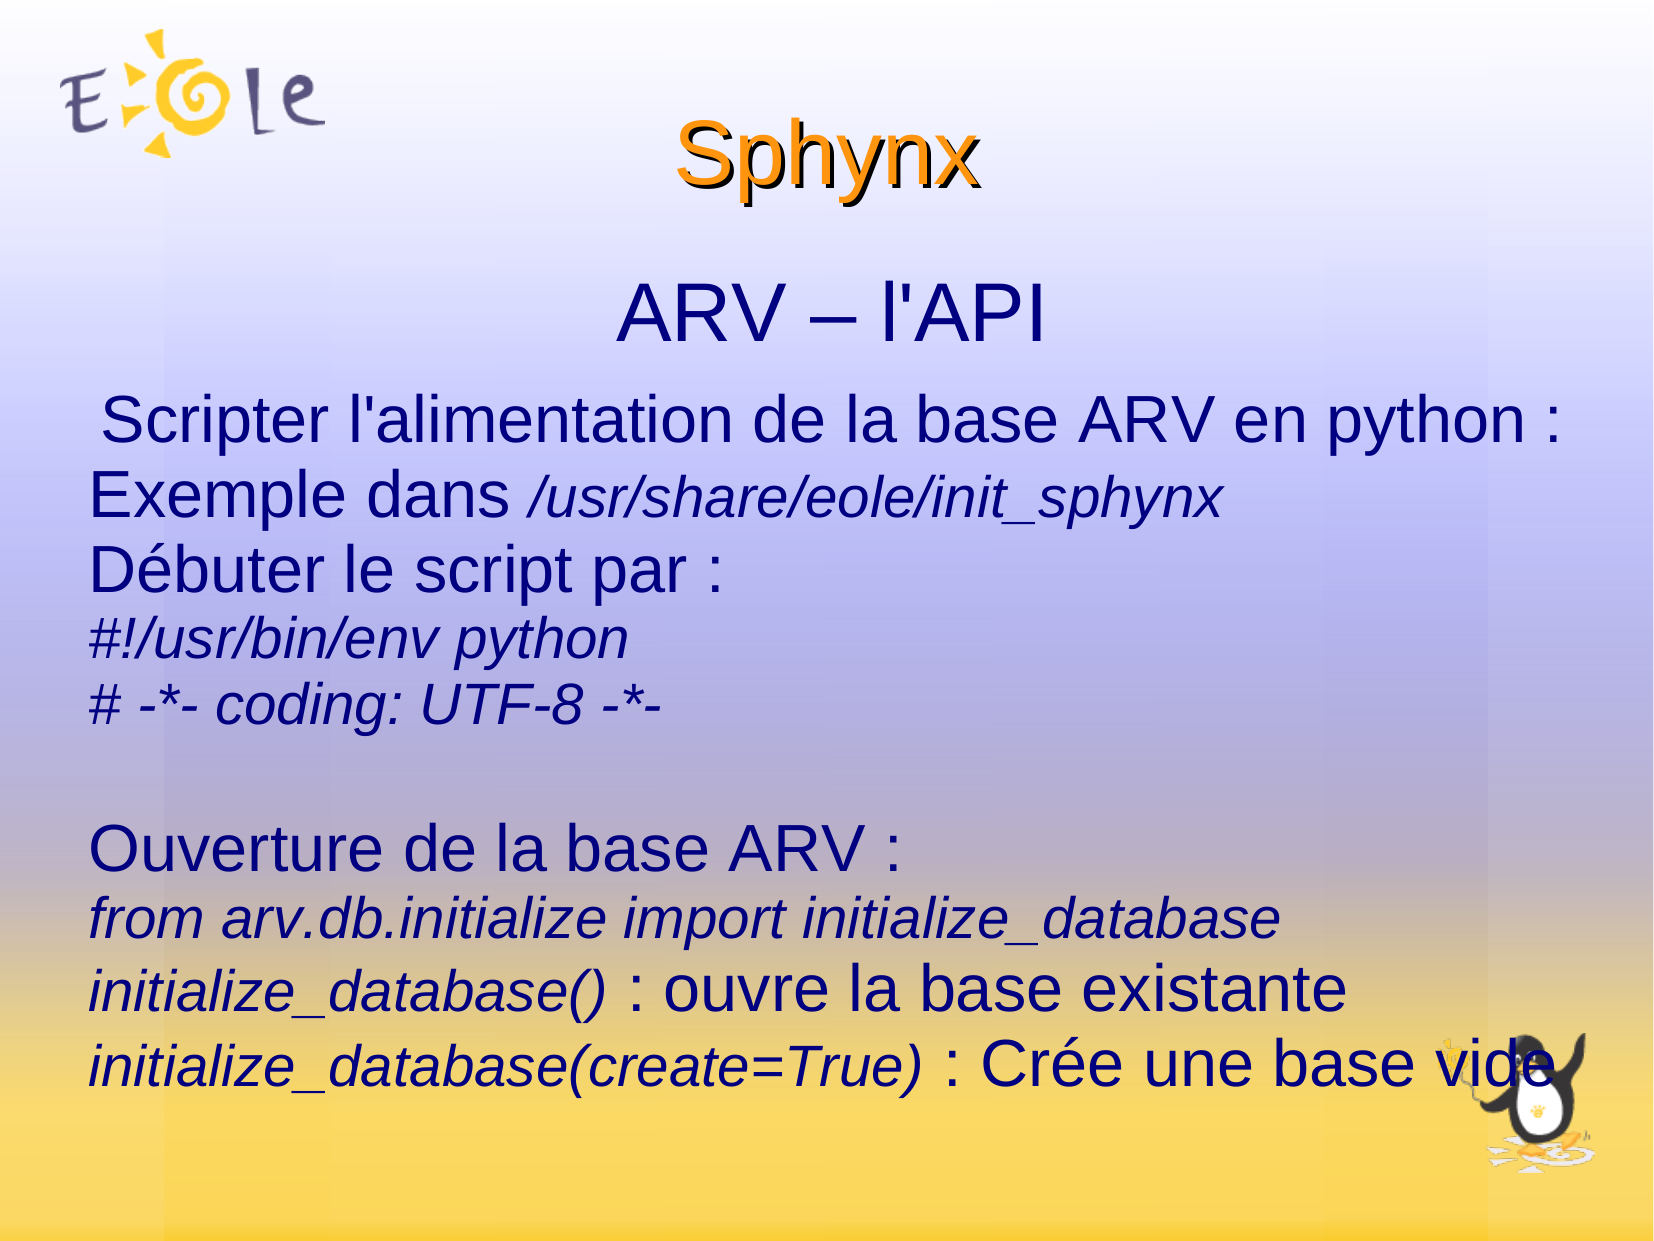

# Sphynx
ARV – l'API
Scripter l'alimentation de la base ARV en python :
Exemple dans /usr/share/eole/init_sphynx
Débuter le script par :
#!/usr/bin/env python
# -*- coding: UTF-8 -*-
Ouverture de la base ARV :
from arv.db.initialize import initialize_database
initialize_database() : ouvre la base existante
initialize_database(create=True) : Crée une base vide